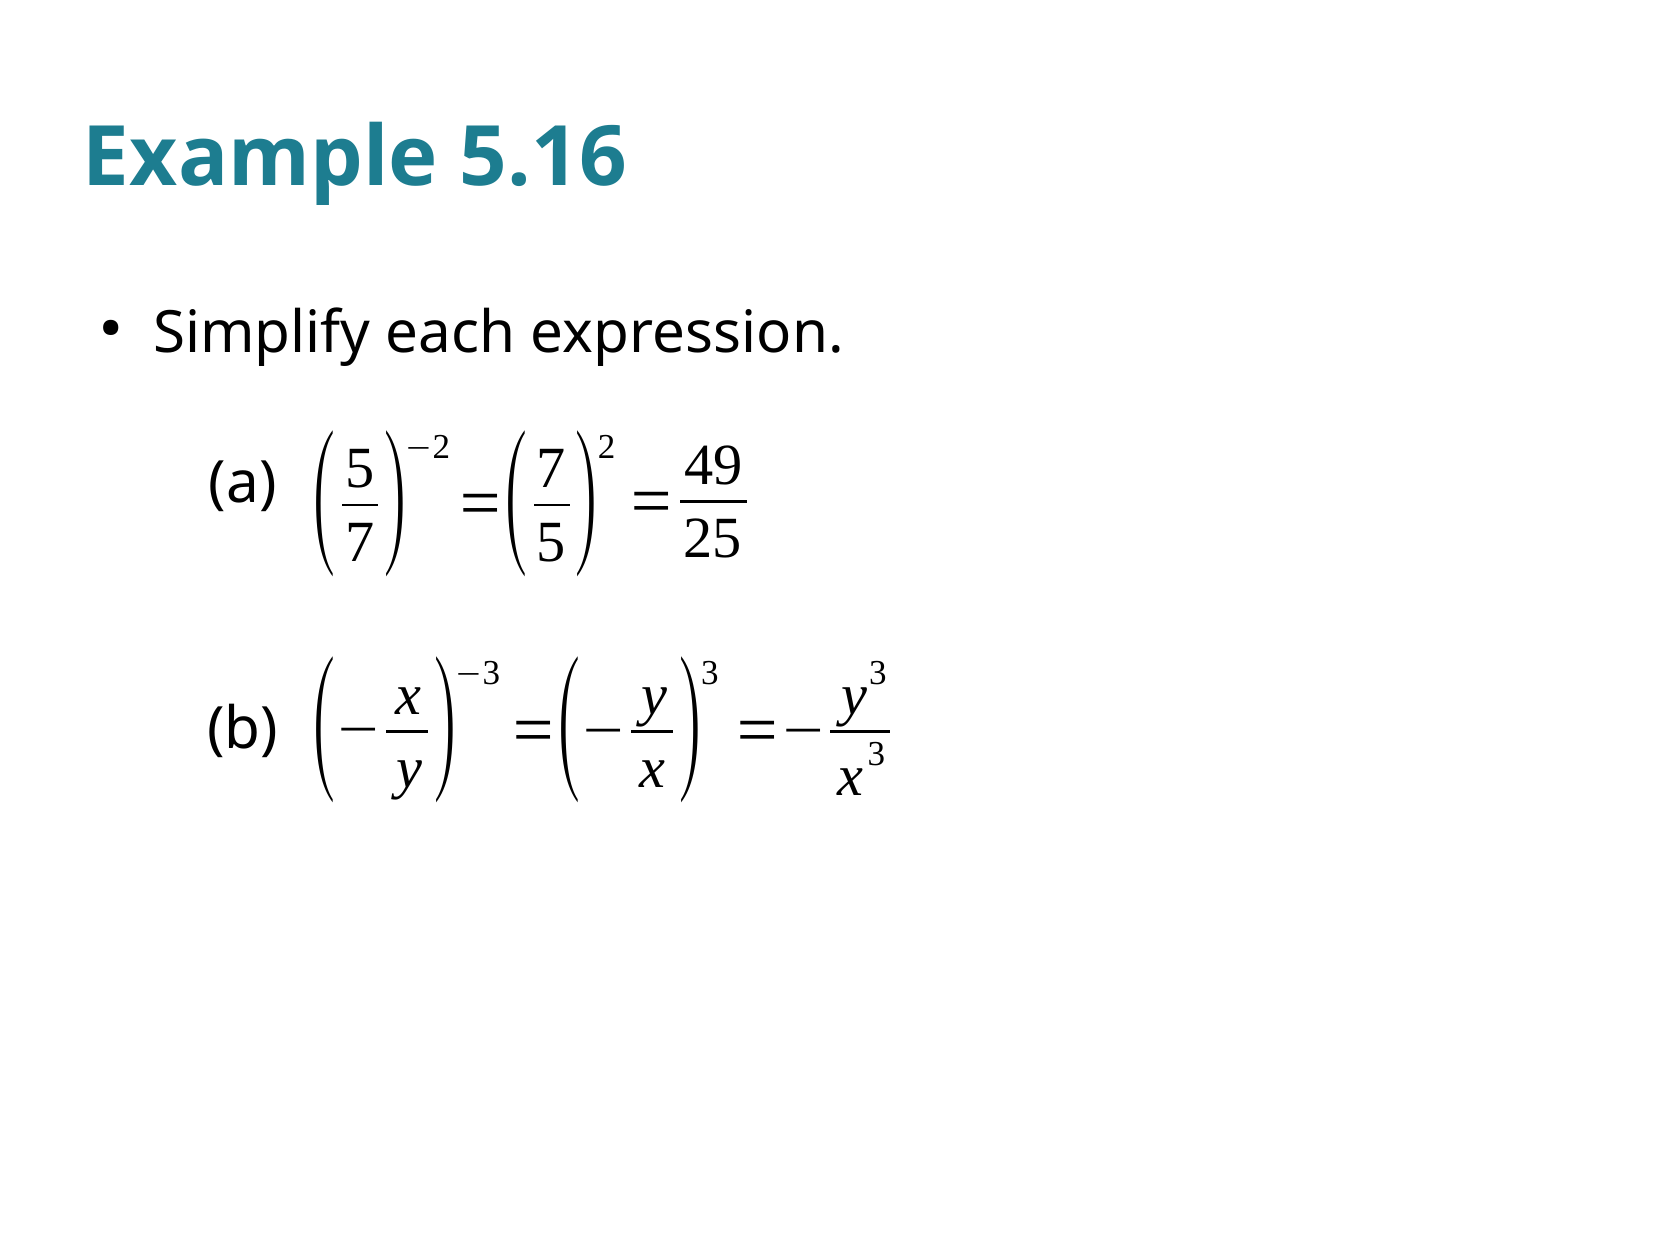

# Example 5.16
Simplify each expression.
(a)
(b)